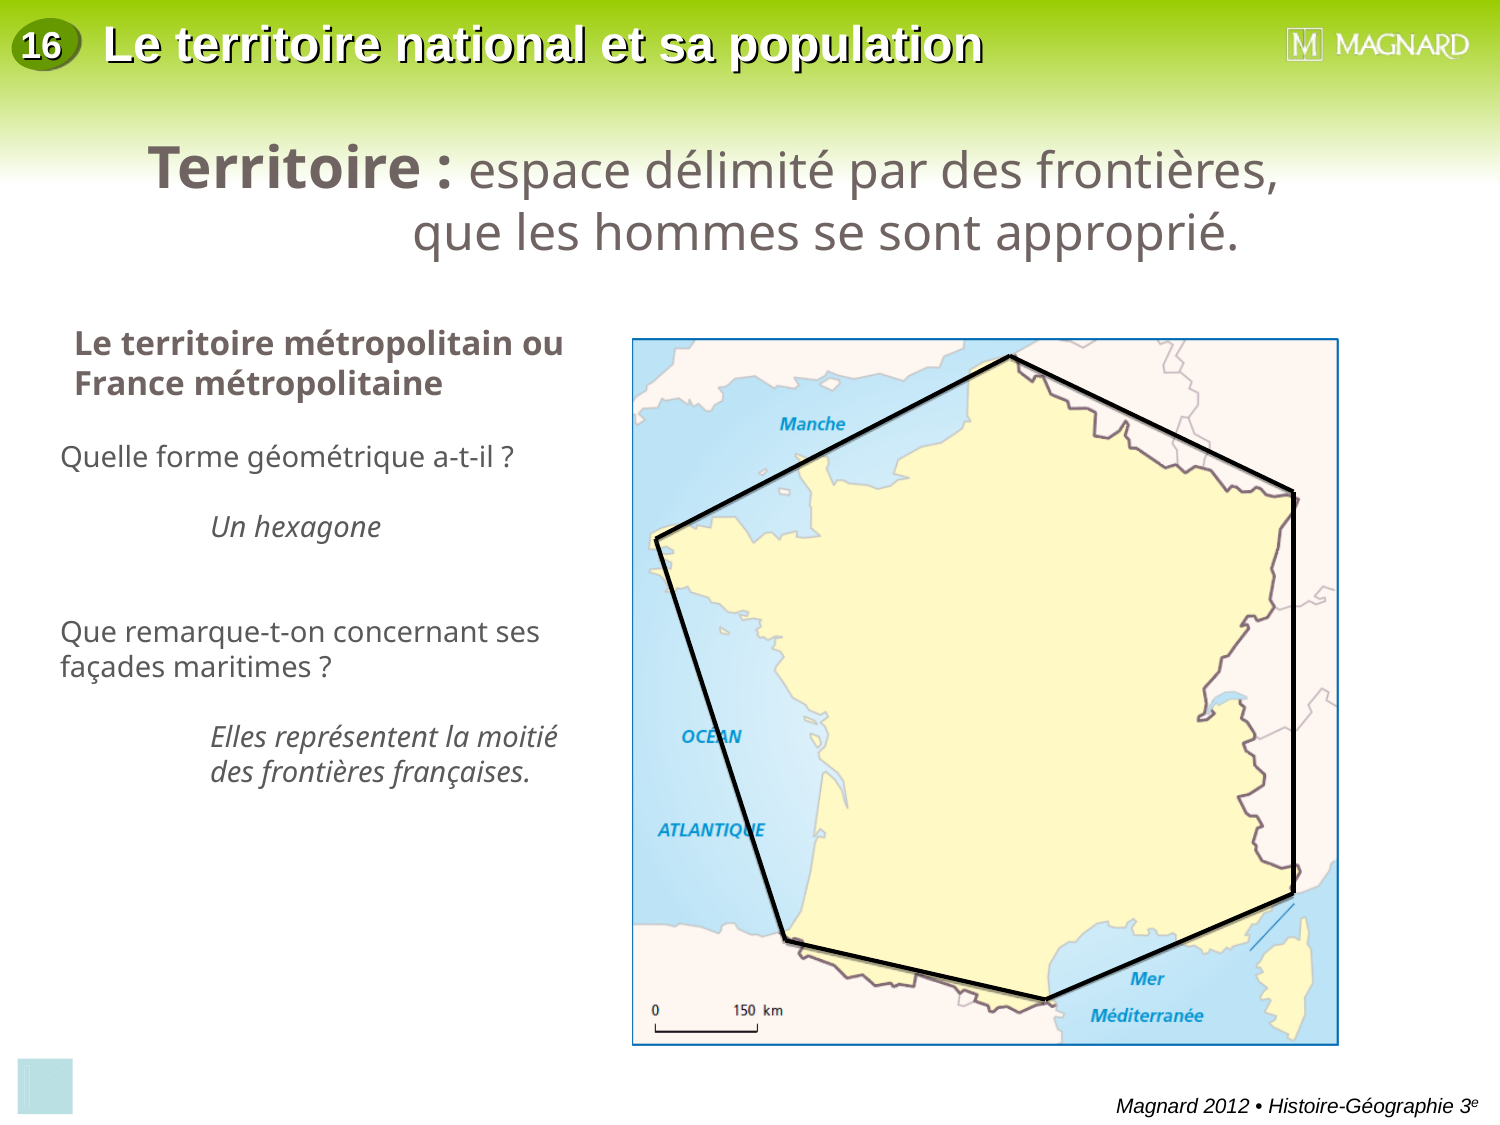

Territoire : espace délimité par des frontières,
		 que les hommes se sont approprié.
Le territoire métropolitain ou France métropolitaine
Quelle forme géométrique a-t-il ?
Un hexagone
Que remarque-t-on concernant ses façades maritimes ?
Elles représentent la moitié des frontières françaises.